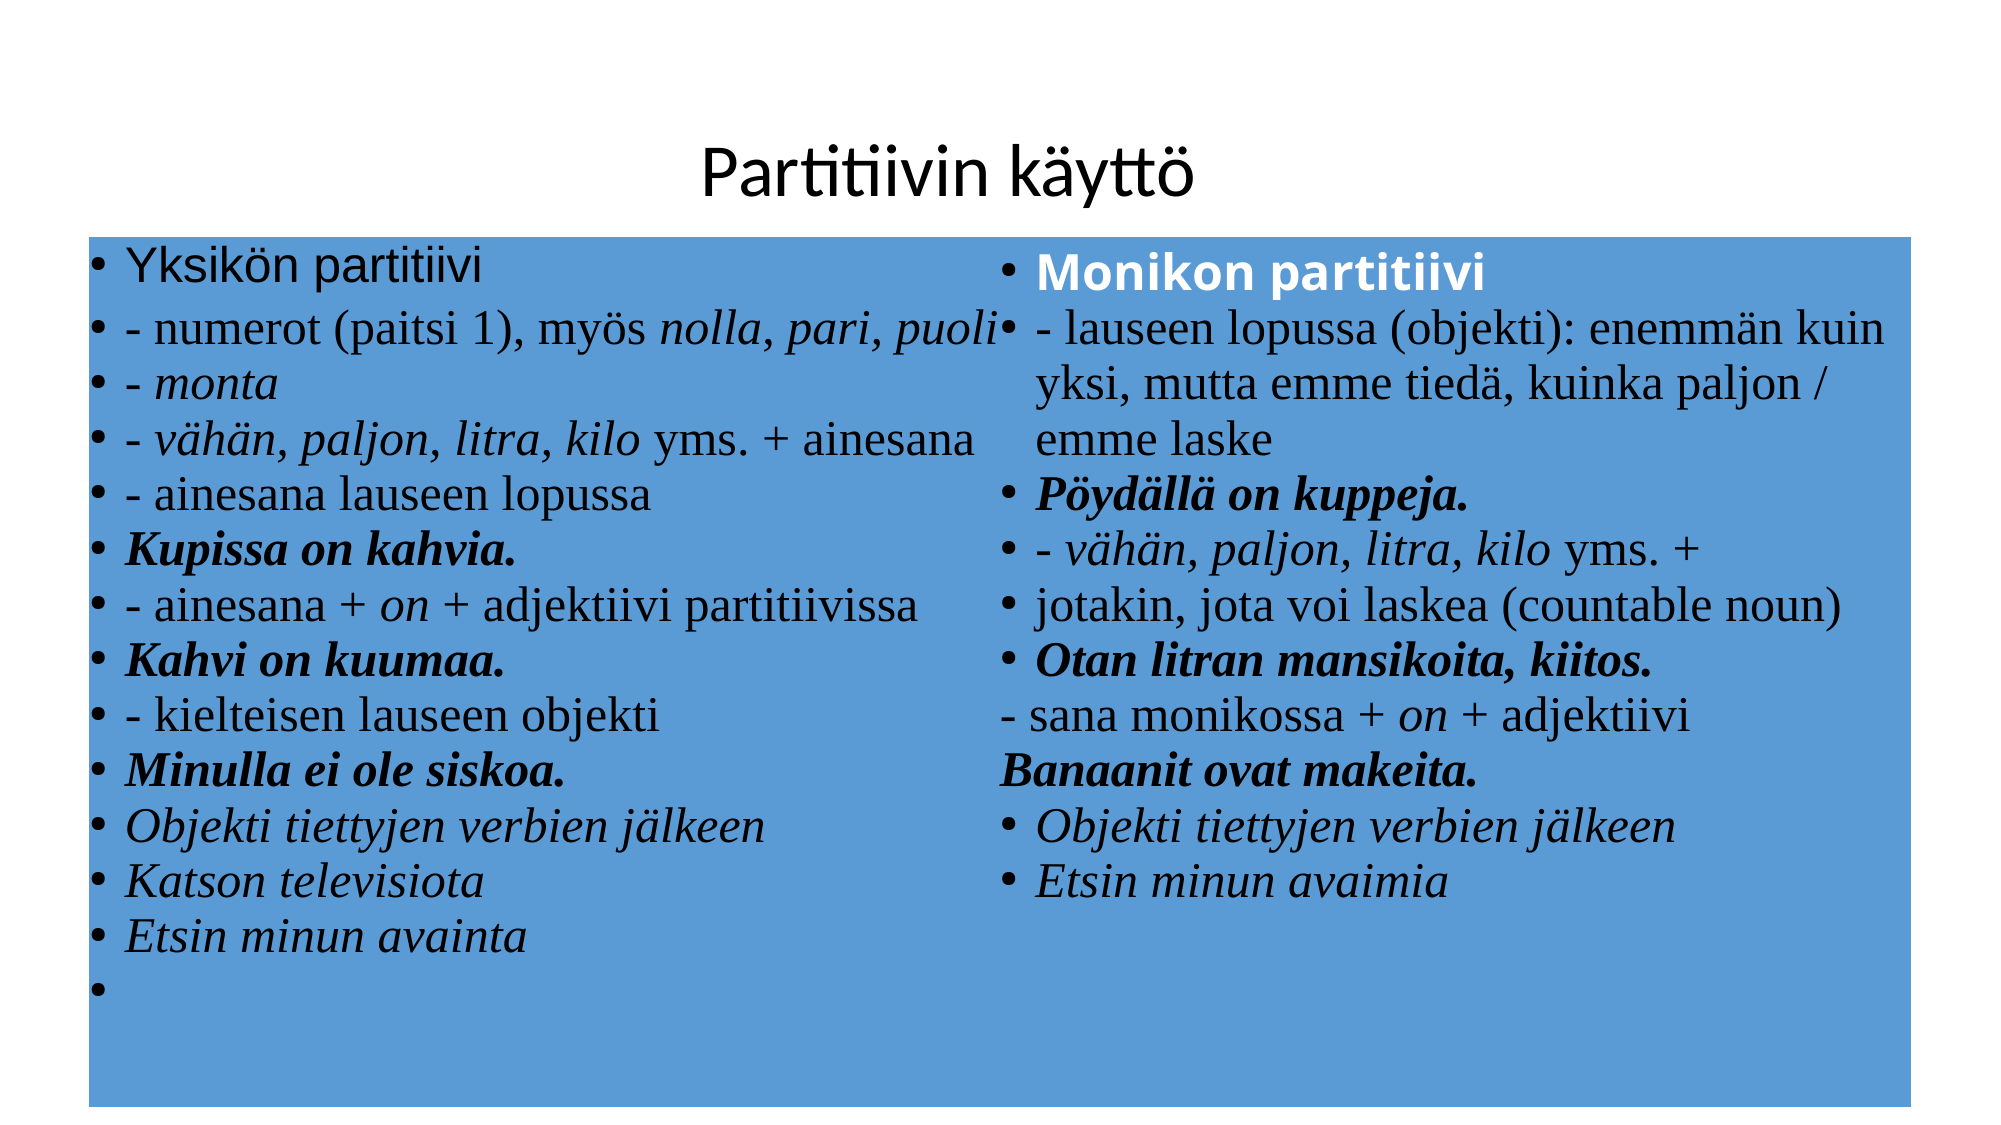

Partitiivin käyttö
| Yksikön partitiivi | Monikon partitiivi |
| --- | --- |
| - numerot (paitsi 1), myös nolla, pari, puoli - monta - vähän, paljon, litra, kilo yms. + ainesana - ainesana lauseen lopussa Kupissa on kahvia. - ainesana + on + adjektiivi partitiivissa Kahvi on kuumaa. - kielteisen lauseen objekti Minulla ei ole siskoa. Objekti tiettyjen verbien jälkeen Katson televisiota Etsin minun avainta | - lauseen lopussa (objekti): enemmän kuin yksi, mutta emme tiedä, kuinka paljon / emme laske Pöydällä on kuppeja. - vähän, paljon, litra, kilo yms. + jotakin, jota voi laskea (countable noun) Otan litran mansikoita, kiitos. - sana monikossa + on + adjektiivi Banaanit ovat makeita. Objekti tiettyjen verbien jälkeen Etsin minun avaimia |